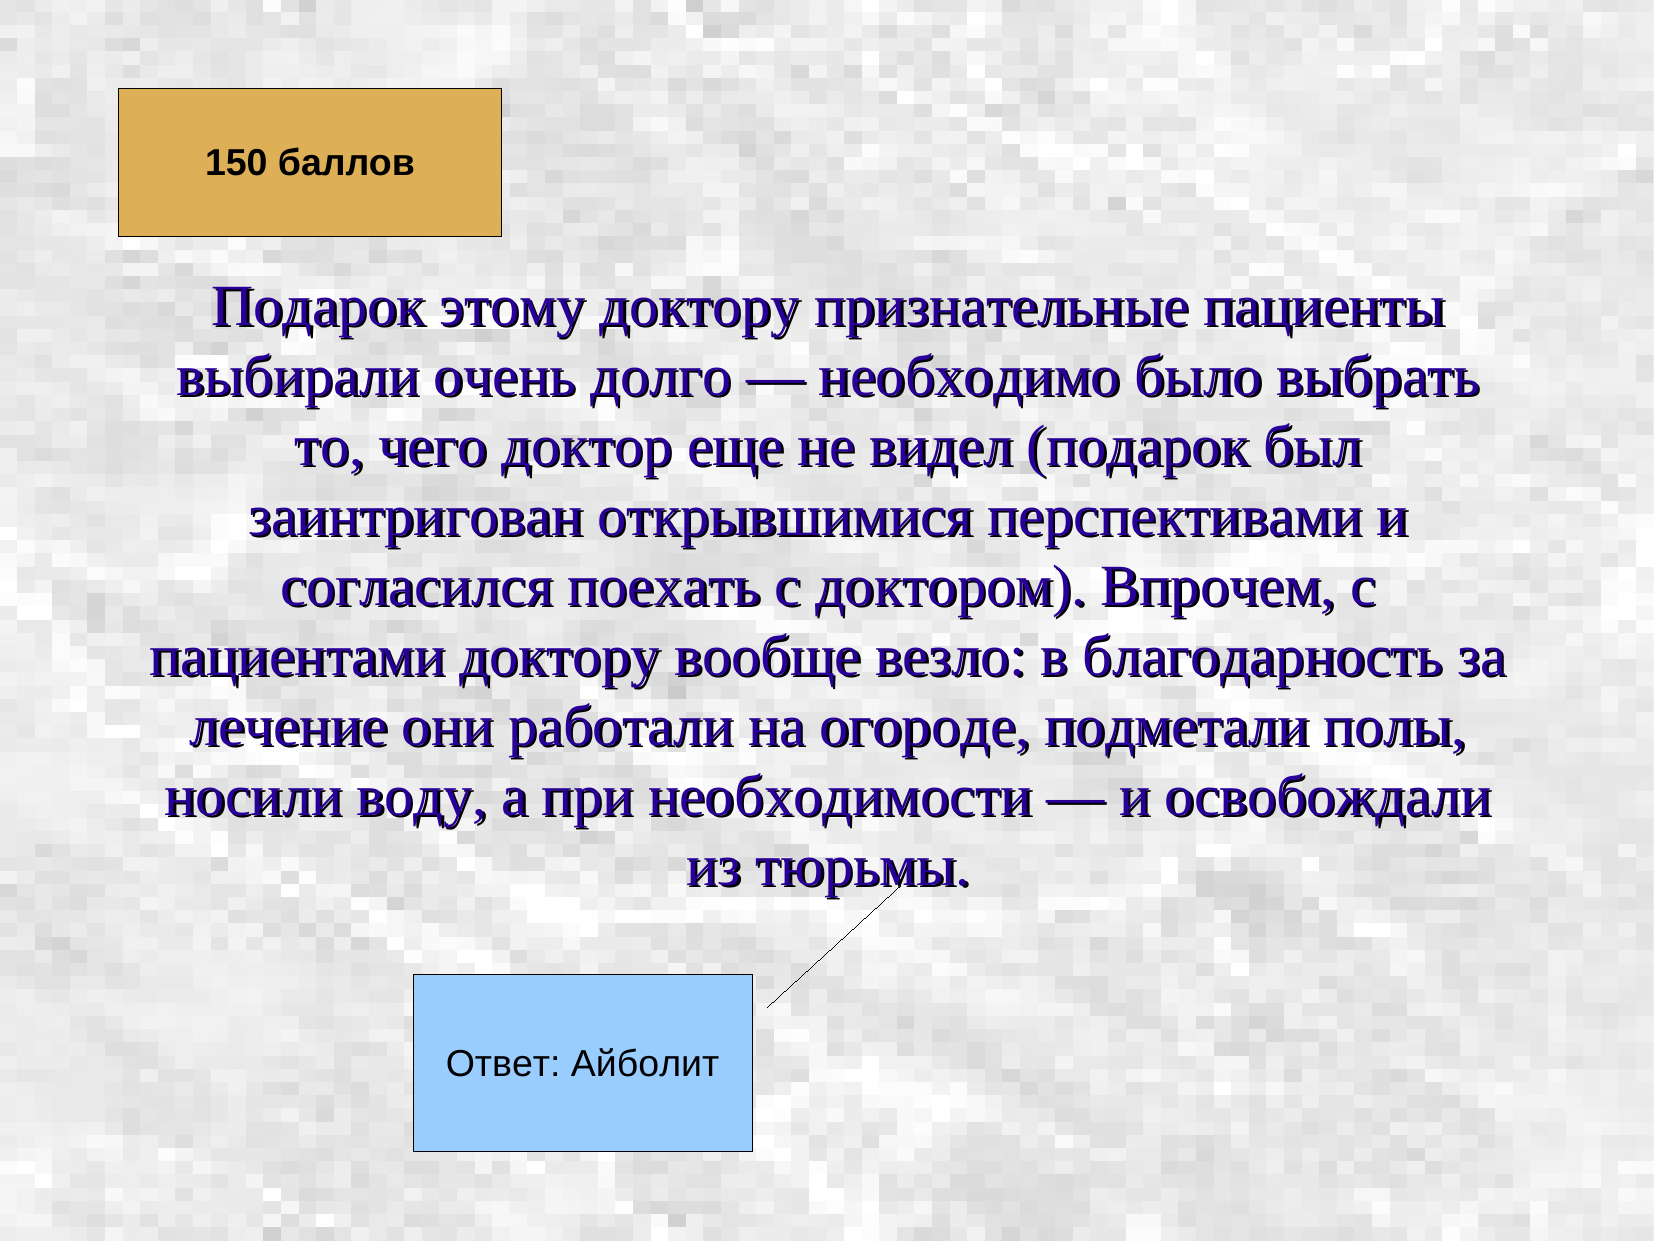

150 баллов
# Подарок этому доктору признательные пациенты выбирали очень долго — необходимо было выбрать то, чего доктор еще не видел (подарок был заинтригован открывшимися перспективами и согласился поехать с доктором). Впрочем, с пациентами доктору вообще везло: в благодарность за лечение они работали на огороде, подметали полы, носили воду, а при необходимости — и освобождали из тюрьмы.
Ответ: Айболит